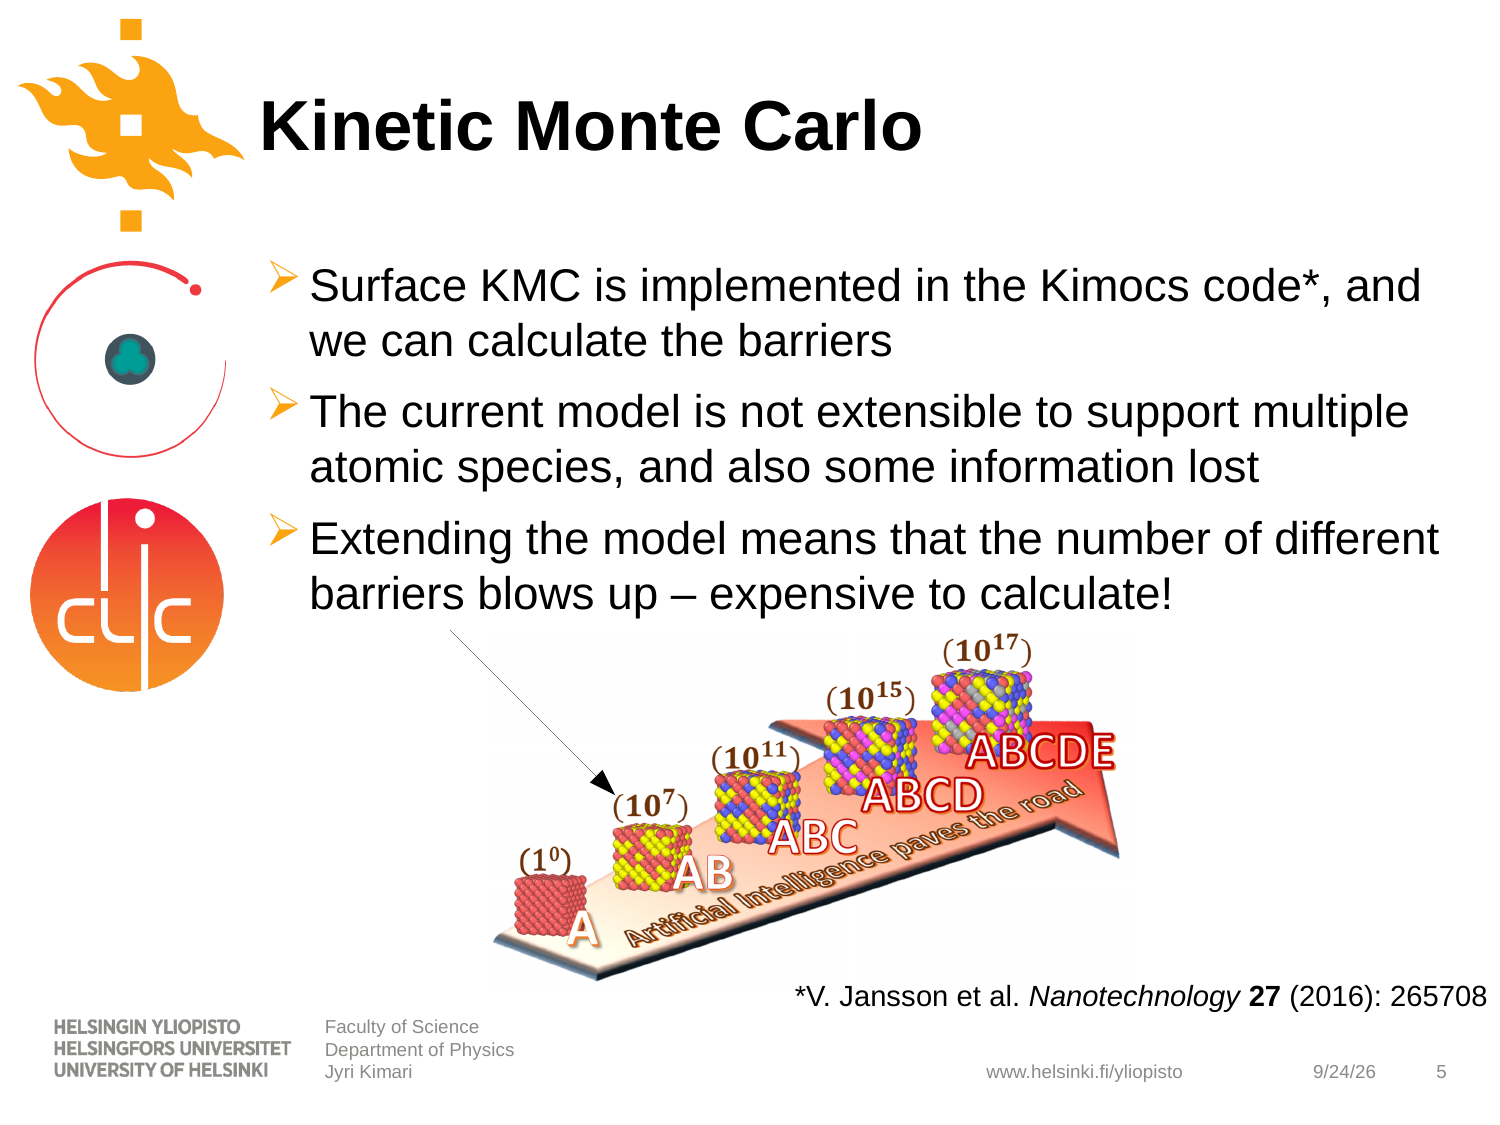

# Kinetic Monte Carlo
Surface KMC is implemented in the Kimocs code*, and we can calculate the barriers
The current model is not extensible to support multiple atomic species, and also some information lost
Extending the model means that the number of different barriers blows up – expensive to calculate!
*V. Jansson et al. Nanotechnology 27 (2016): 265708
Faculty of Science
Department of Physics
Jyri Kimari